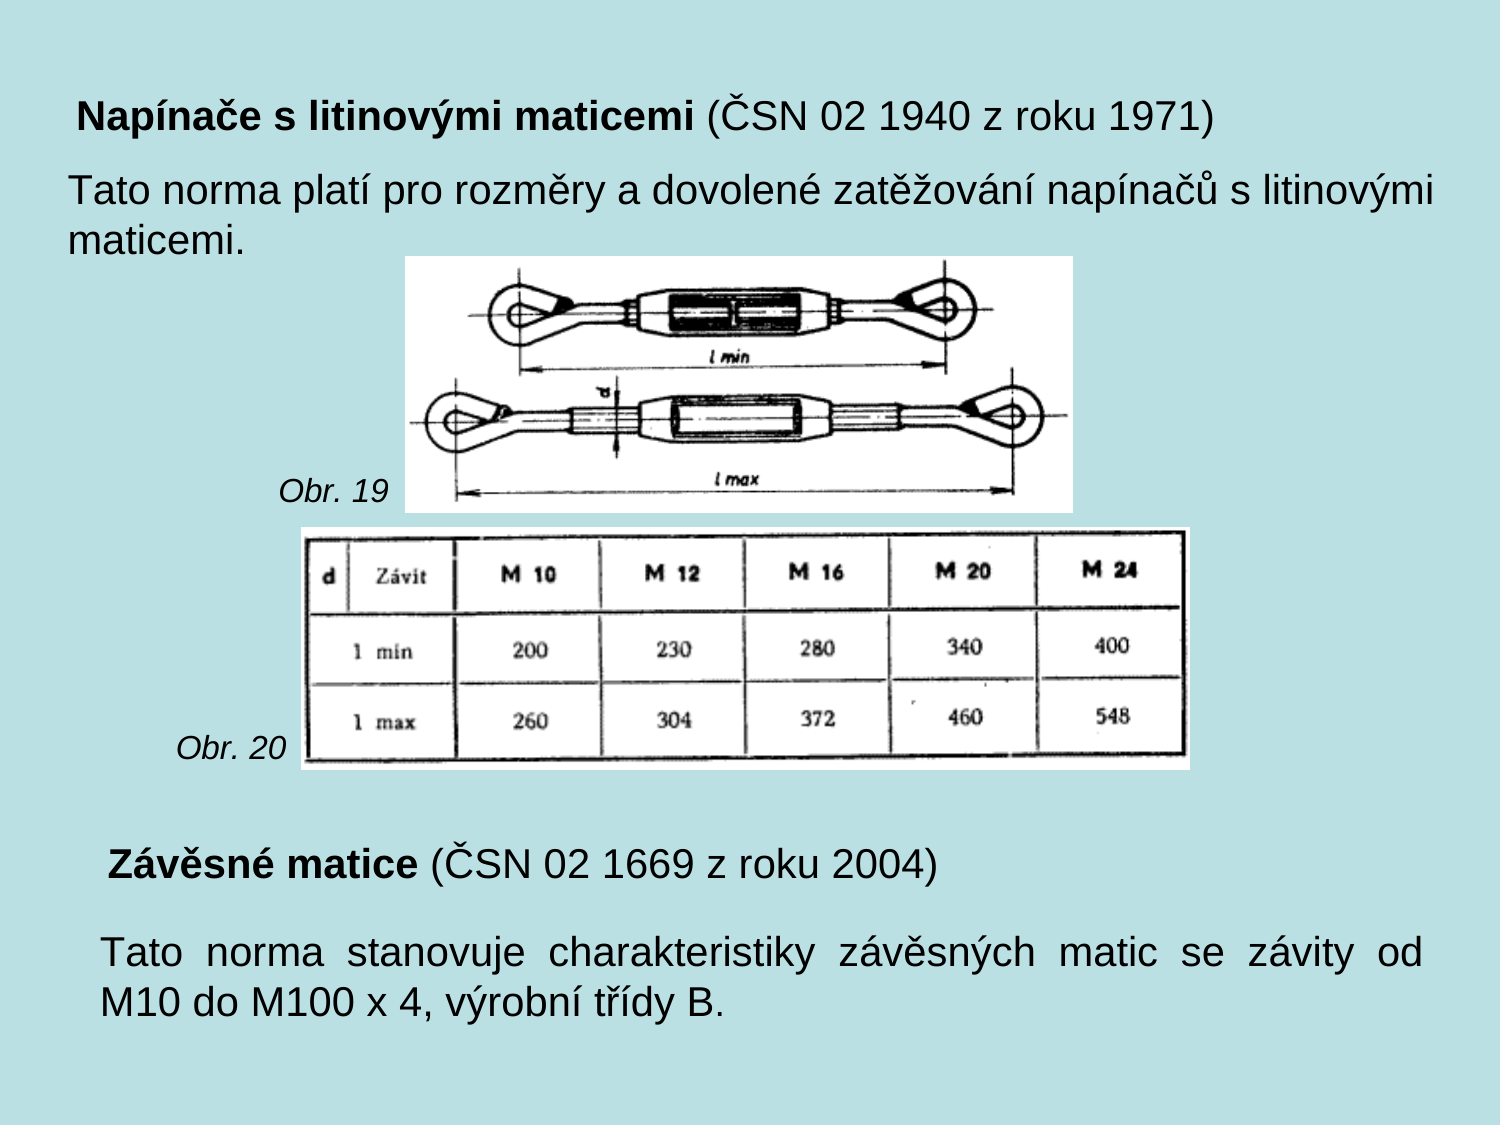

Napínače s litinovými maticemi (ČSN 02 1940 z roku 1971)
Tato norma platí pro rozměry a dovolené zatěžování napínačů s litinovými maticemi.
Obr. 19
Obr. 20
Závěsné matice (ČSN 02 1669 z roku 2004)
Tato norma stanovuje charakteristiky závěsných matic se závity od M10 do M100 x 4, výrobní třídy B.